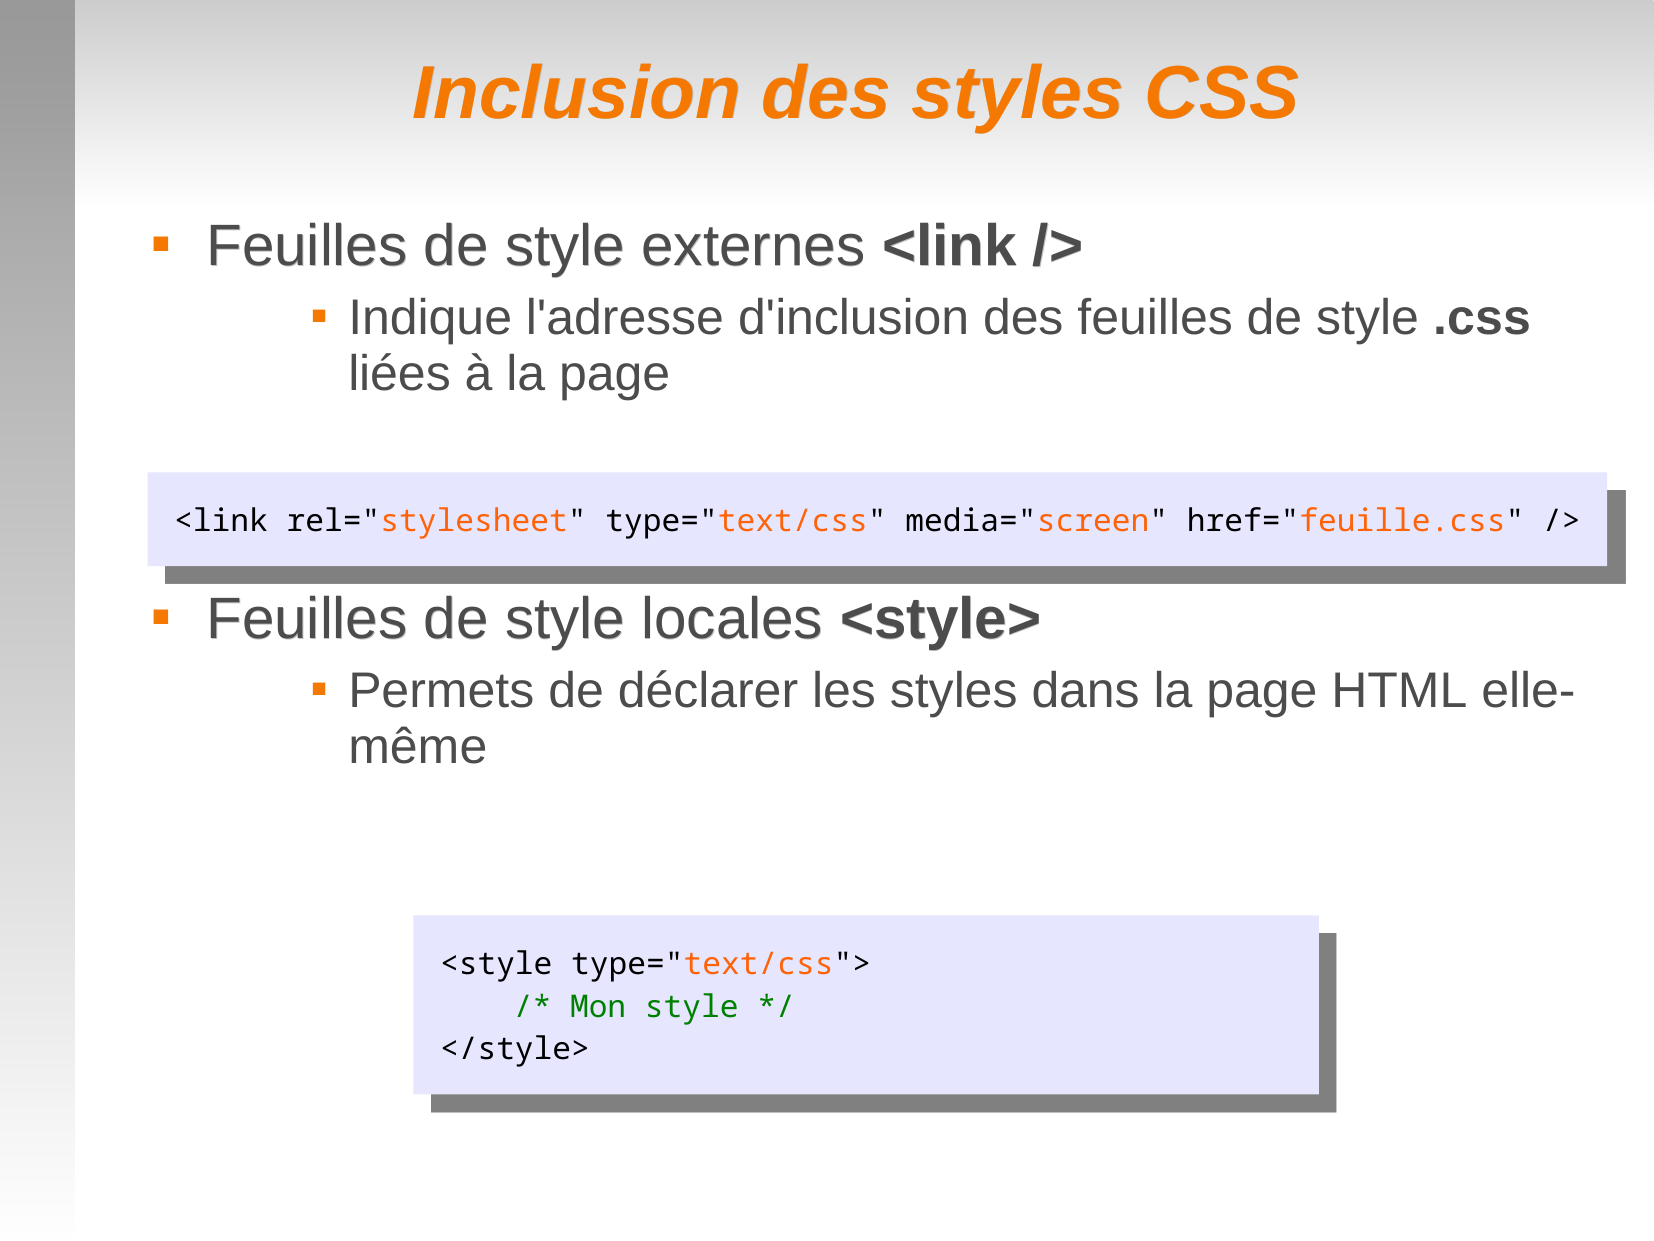

# Inclusion des styles CSS
Feuilles de style externes <link />
Indique l'adresse d'inclusion des feuilles de style .css liées à la page
Feuilles de style locales <style>
Permets de déclarer les styles dans la page HTML elle-même
<link rel="stylesheet" type="text/css" media="screen" href="feuille.css" />
<style type="text/css">
	/* Mon style */
</style>